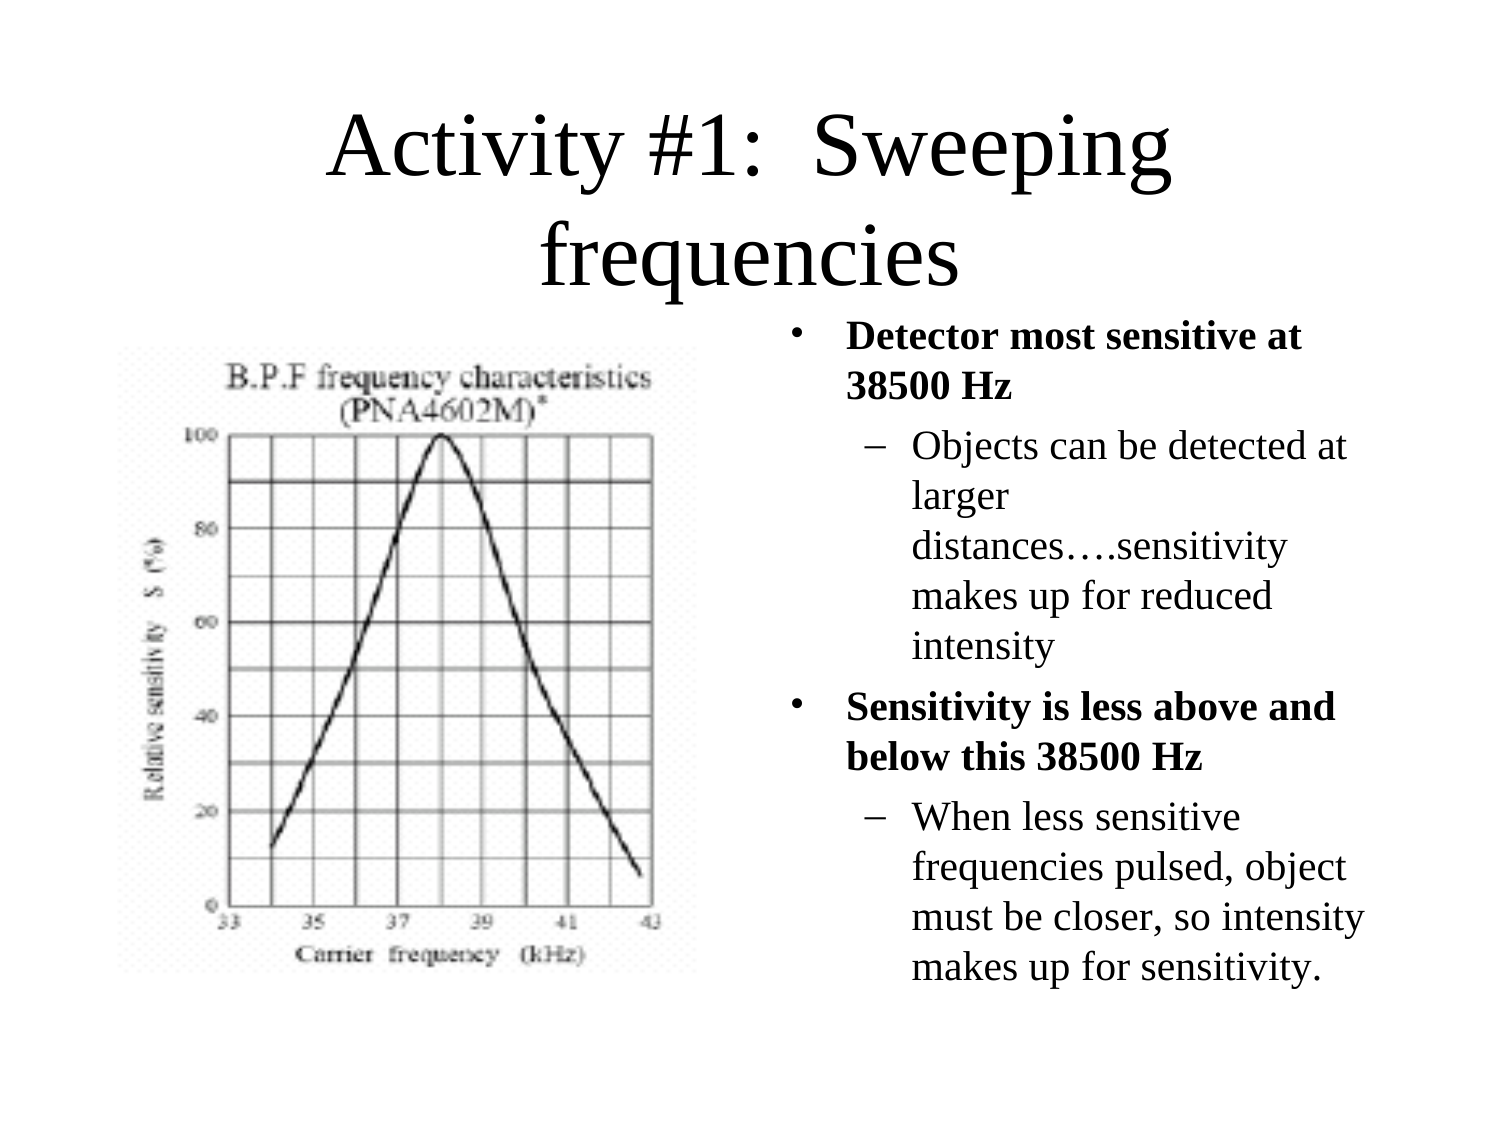

# Activity #1: Sweeping frequencies
Detector most sensitive at 38500 Hz
Objects can be detected at larger distances….sensitivity makes up for reduced intensity
Sensitivity is less above and below this 38500 Hz
When less sensitive frequencies pulsed, object must be closer, so intensity makes up for sensitivity.